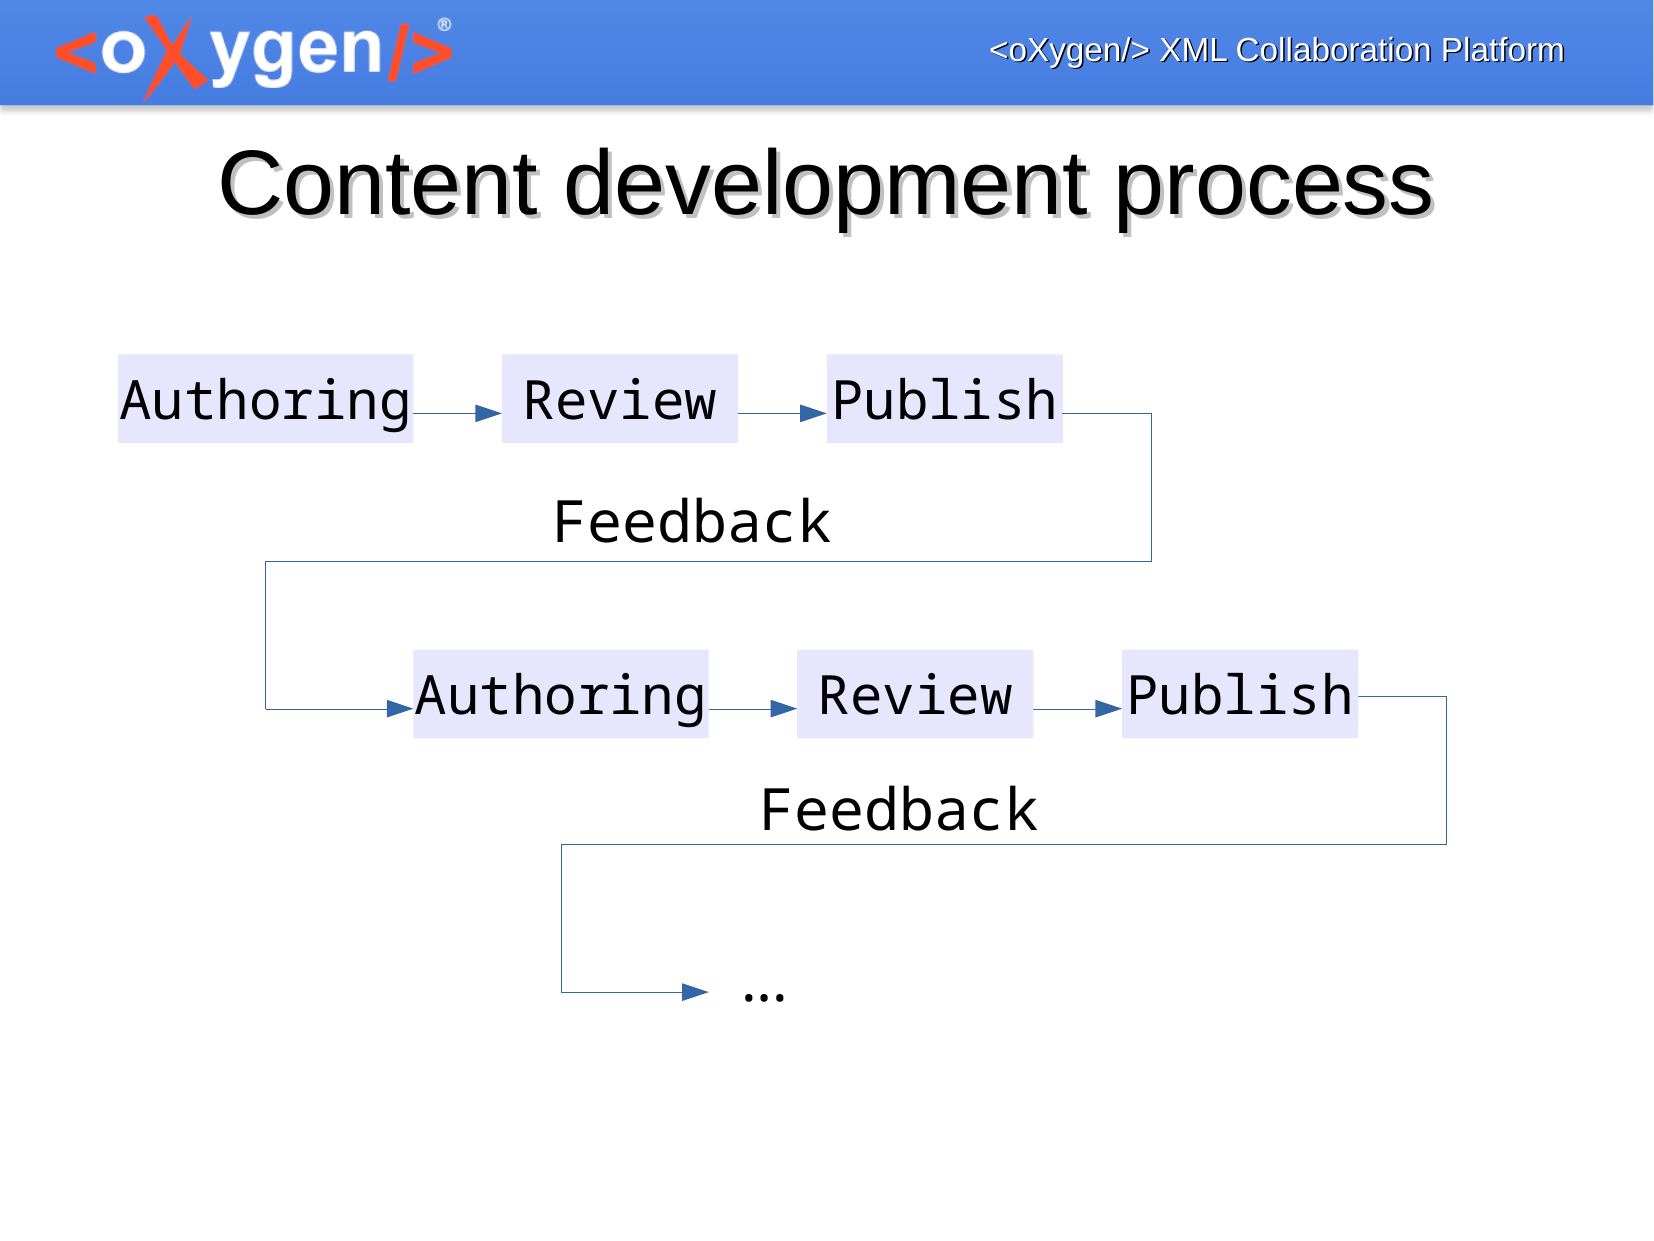

# Content development process
Authoring
Review
Publish
Feedback
Authoring
Review
Publish
Feedback
...